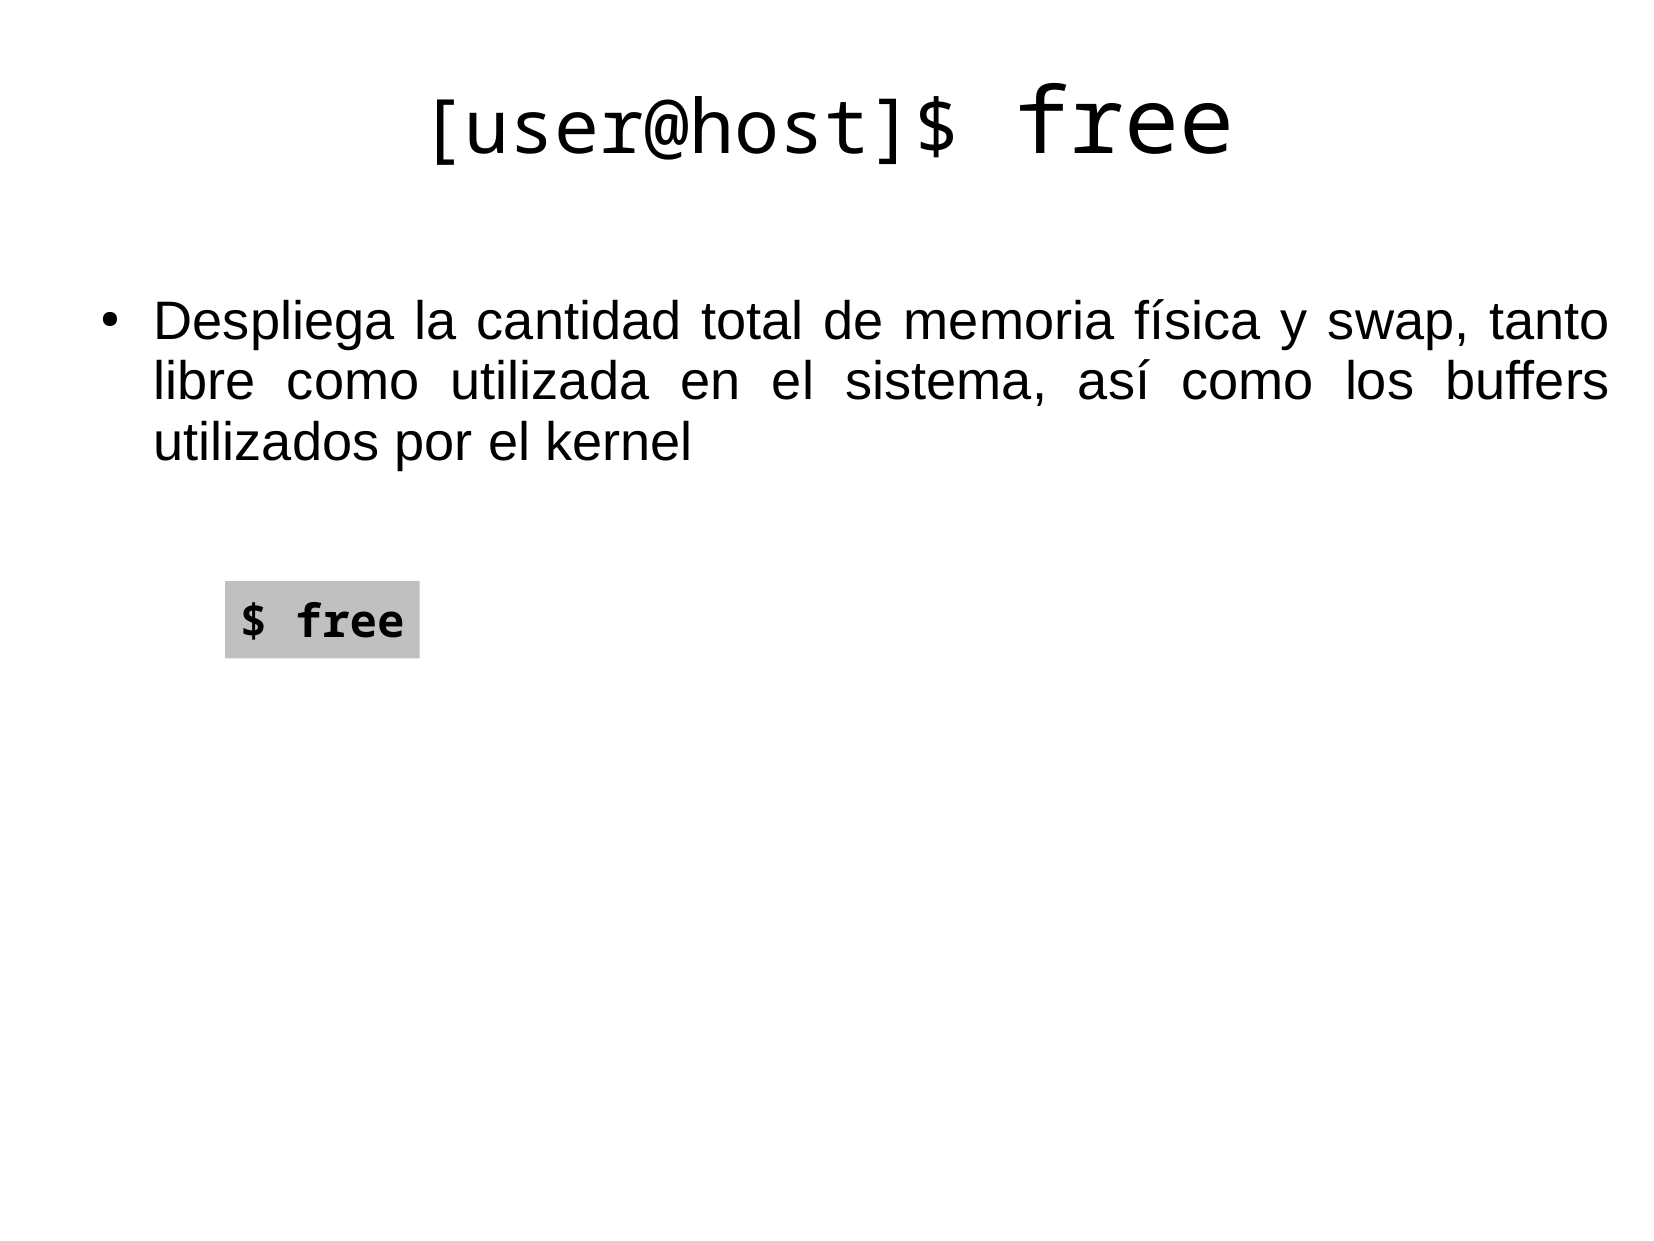

# [user@host]$ free
Despliega la cantidad total de memoria física y swap, tanto libre como utilizada en el sistema, así como los buffers utilizados por el kernel
$ free